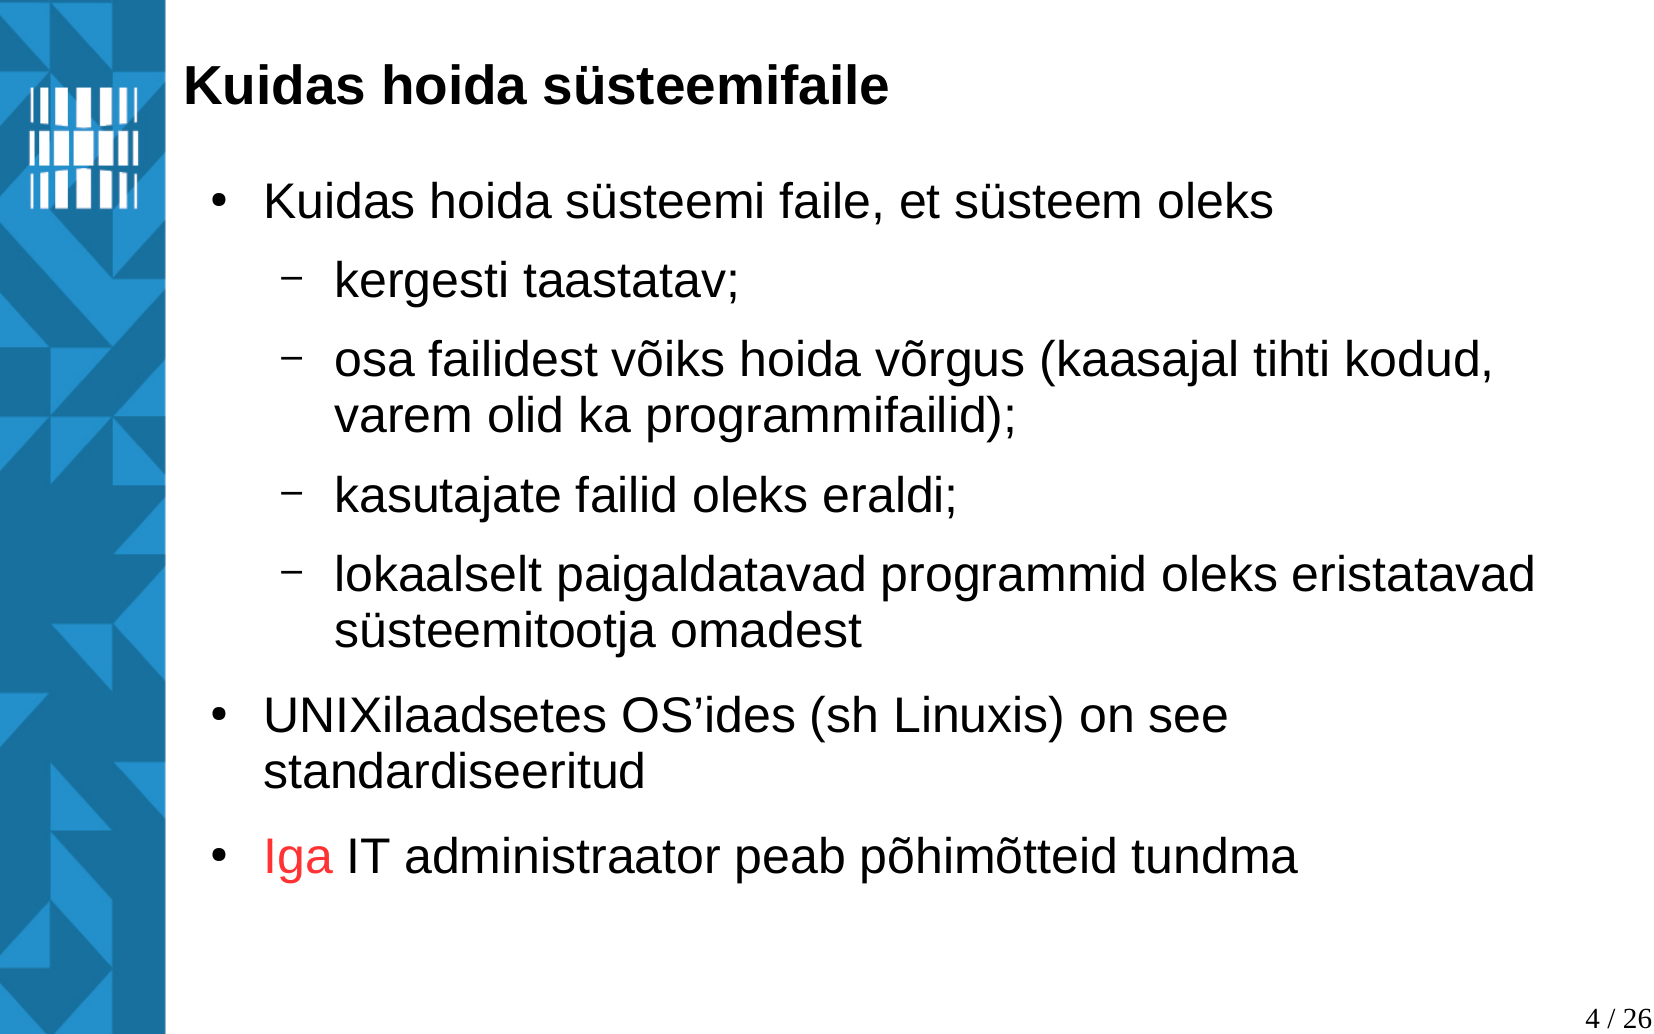

# Kuidas hoida süsteemifaile
Kuidas hoida süsteemi faile, et süsteem oleks
kergesti taastatav;
osa failidest võiks hoida võrgus (kaasajal tihti kodud, varem olid ka programmifailid);
kasutajate failid oleks eraldi;
lokaalselt paigaldatavad programmid oleks eristatavad süsteemitootja omadest
UNIXilaadsetes OS’ides (sh Linuxis) on see standardiseeritud
Iga IT administraator peab põhimõtteid tundma
4